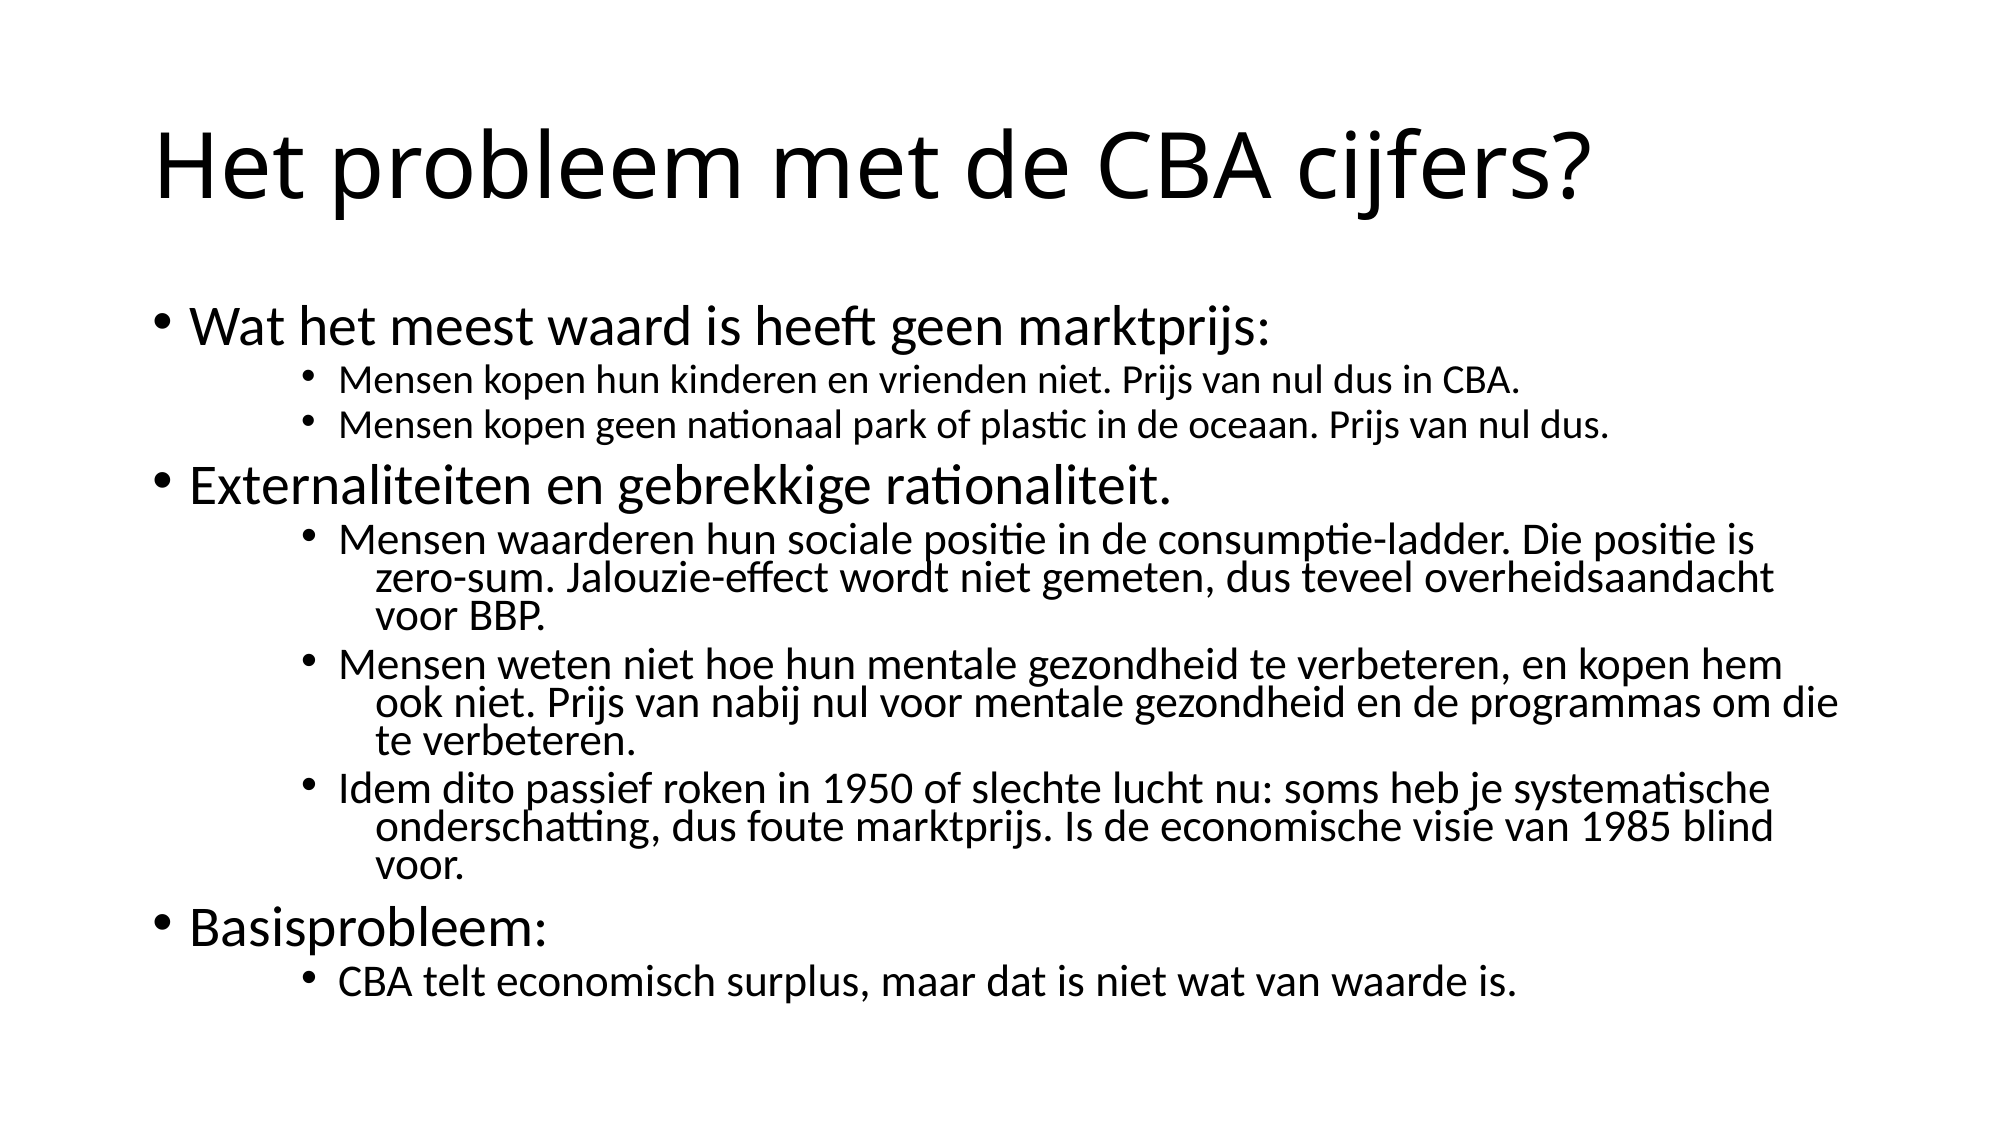

# Het probleem met de CBA cijfers?
Wat het meest waard is heeft geen marktprijs:
Mensen kopen hun kinderen en vrienden niet. Prijs van nul dus in CBA.
Mensen kopen geen nationaal park of plastic in de oceaan. Prijs van nul dus.
Externaliteiten en gebrekkige rationaliteit.
Mensen waarderen hun sociale positie in de consumptie-ladder. Die positie is zero-sum. Jalouzie-effect wordt niet gemeten, dus teveel overheidsaandacht voor BBP.
Mensen weten niet hoe hun mentale gezondheid te verbeteren, en kopen hem ook niet. Prijs van nabij nul voor mentale gezondheid en de programmas om die te verbeteren.
Idem dito passief roken in 1950 of slechte lucht nu: soms heb je systematische onderschatting, dus foute marktprijs. Is de economische visie van 1985 blind voor.
Basisprobleem:
CBA telt economisch surplus, maar dat is niet wat van waarde is.